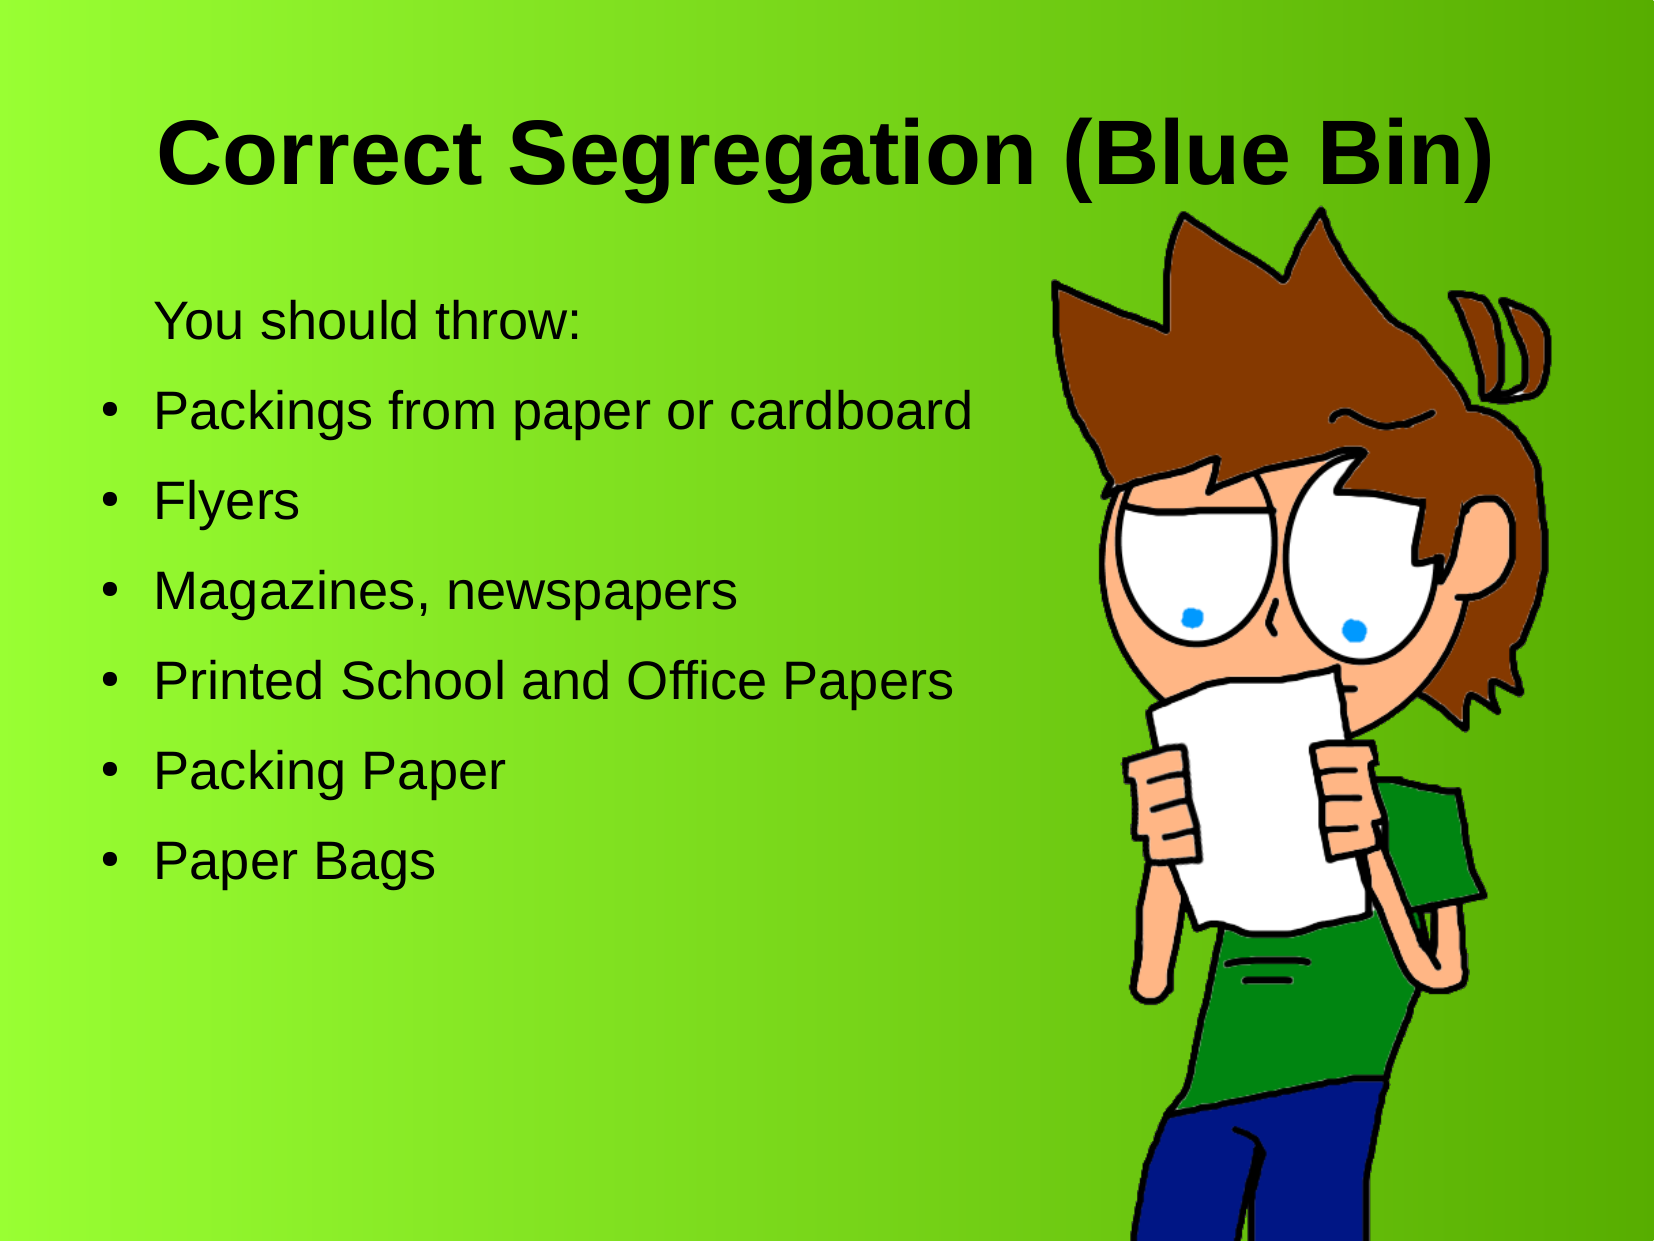

# Correct Segregation (Blue Bin)
You should throw:
Packings from paper or cardboard
Flyers
Magazines, newspapers
Printed School and Office Papers
Packing Paper
Paper Bags